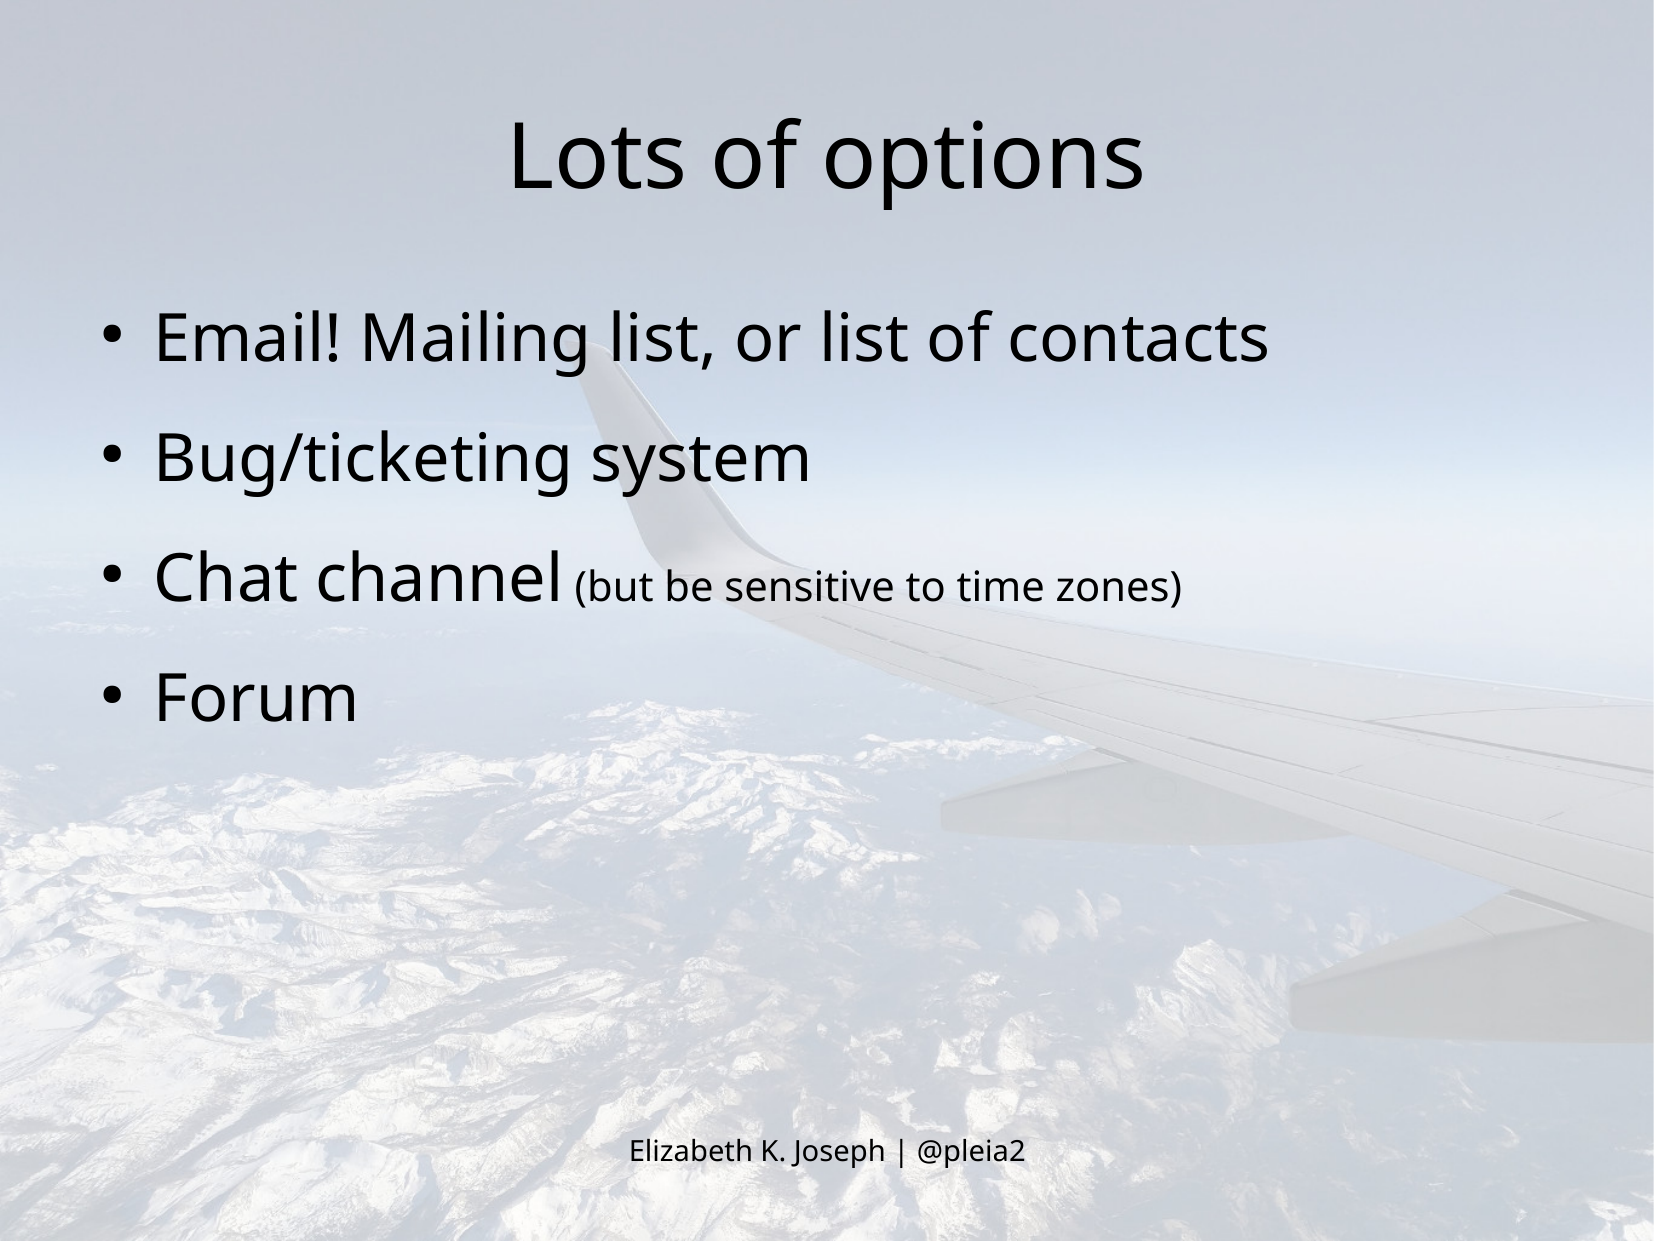

# Lots of options
Email! Mailing list, or list of contacts
Bug/ticketing system
Chat channel (but be sensitive to time zones)
Forum
Elizabeth K. Joseph | @pleia2